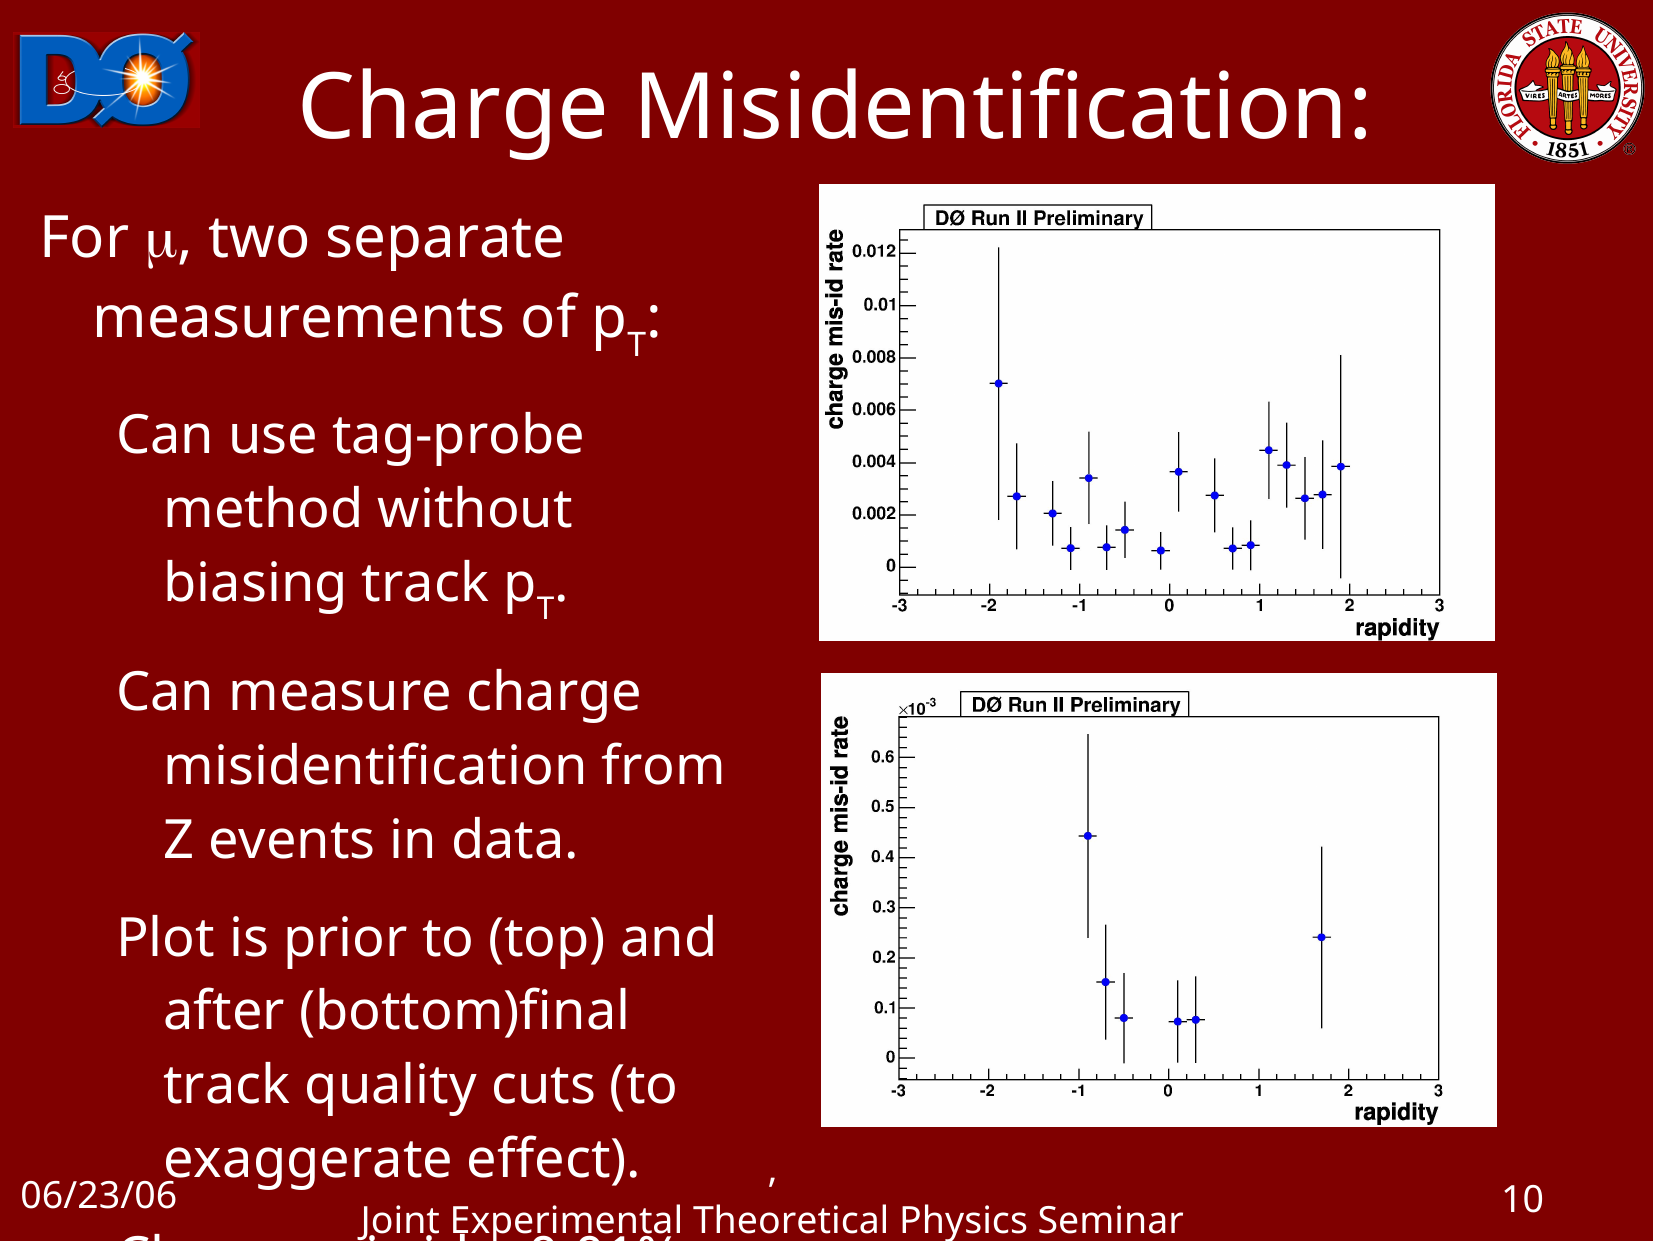

# Charge Misidentification:
For m, two separate measurements of pT:
Can use tag-probe method without biasing track pT.
Can measure charge misidentification from Z events in data.
Plot is prior to (top) and after (bottom)final track quality cuts (to exaggerate effect).
Charge mis-id = 0.01%